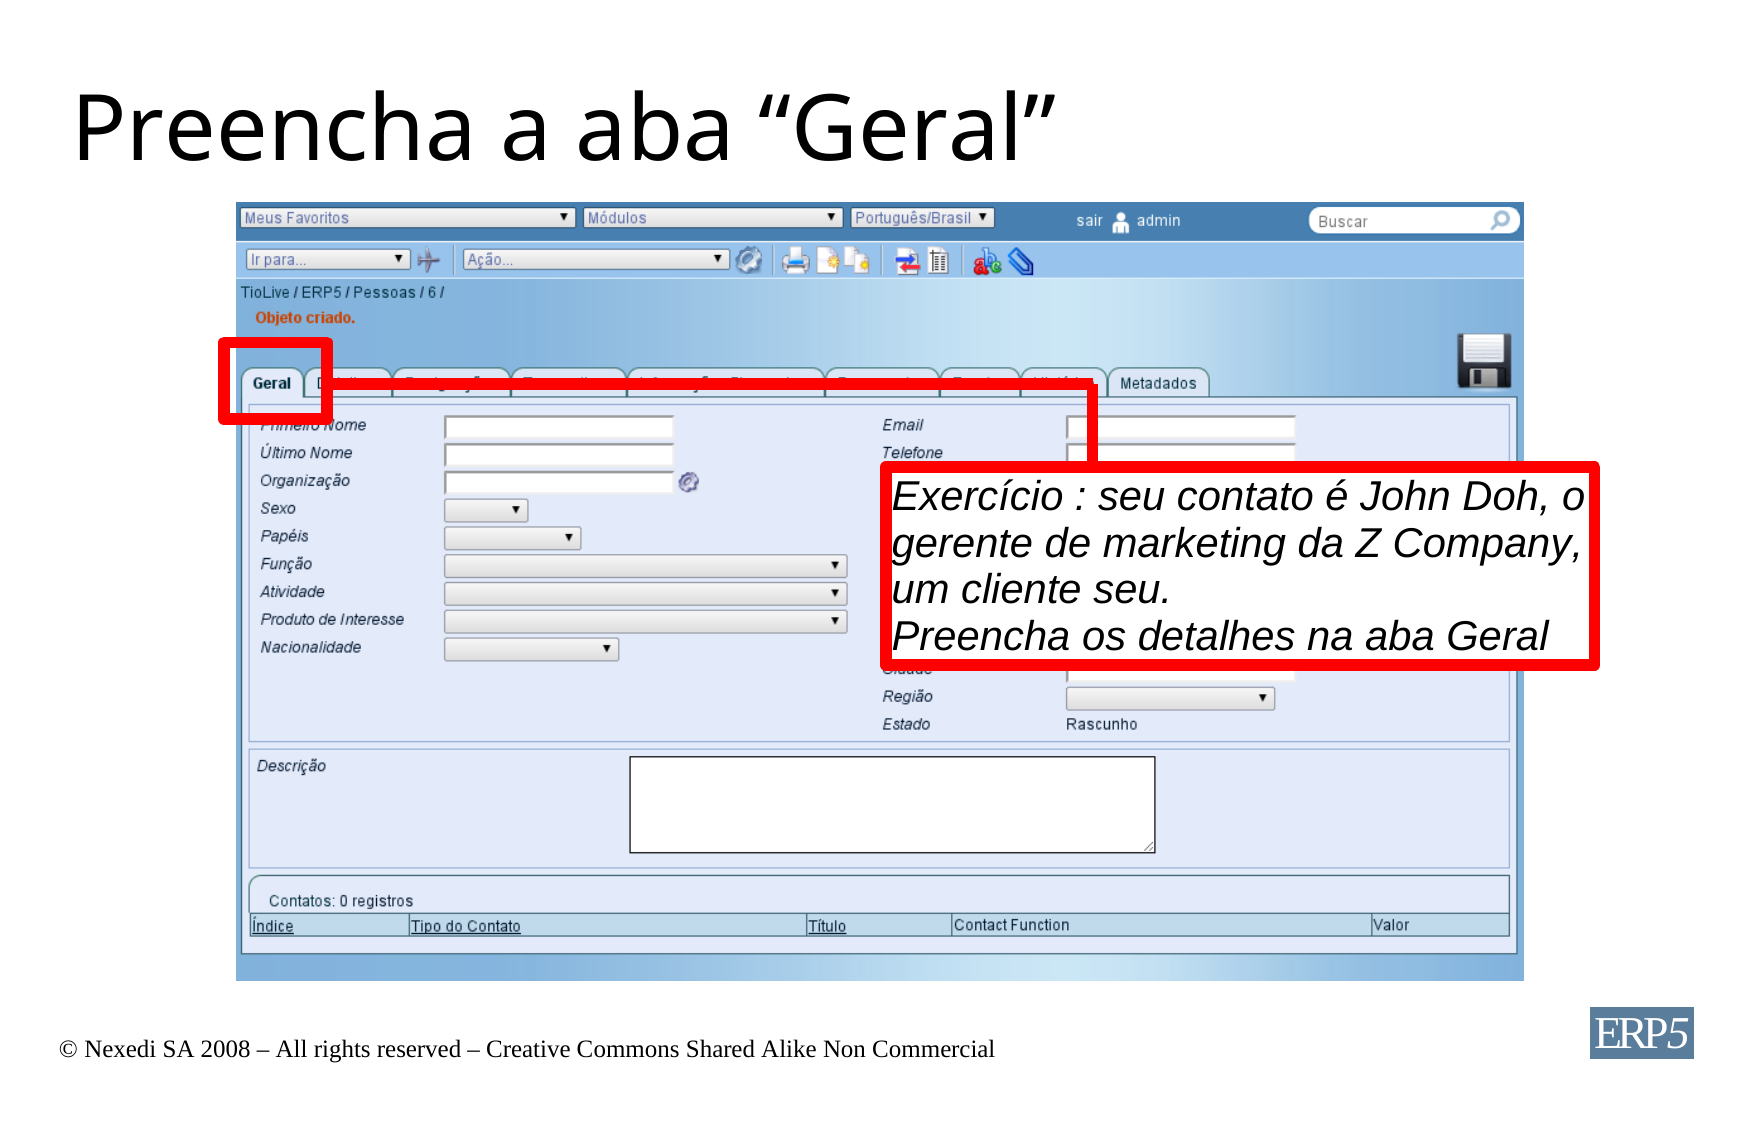

# Preencha a aba “Geral”
Exercício : seu contato é John Doh, o gerente de marketing da Z Company, um cliente seu.
Preencha os detalhes na aba Geral